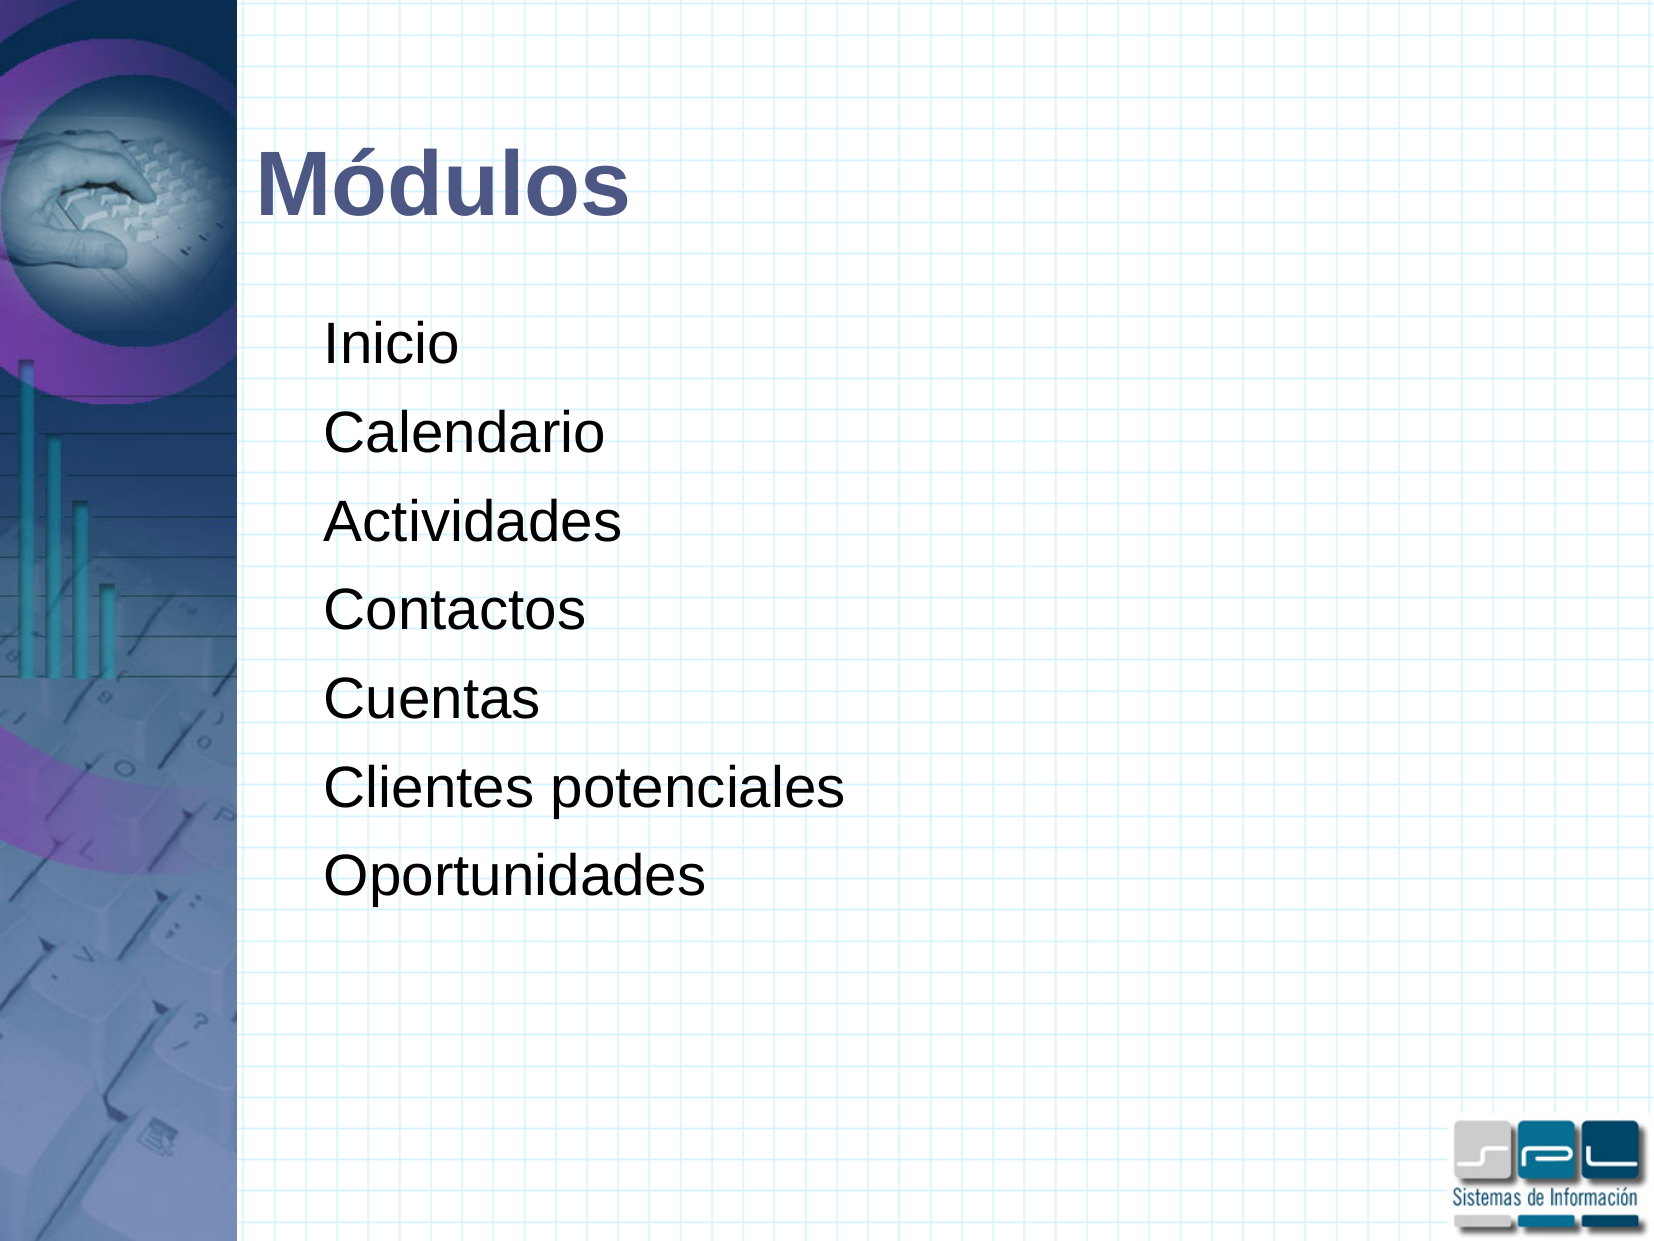

# Módulos
Inicio
Calendario
Actividades
Contactos
Cuentas
Clientes potenciales
Oportunidades